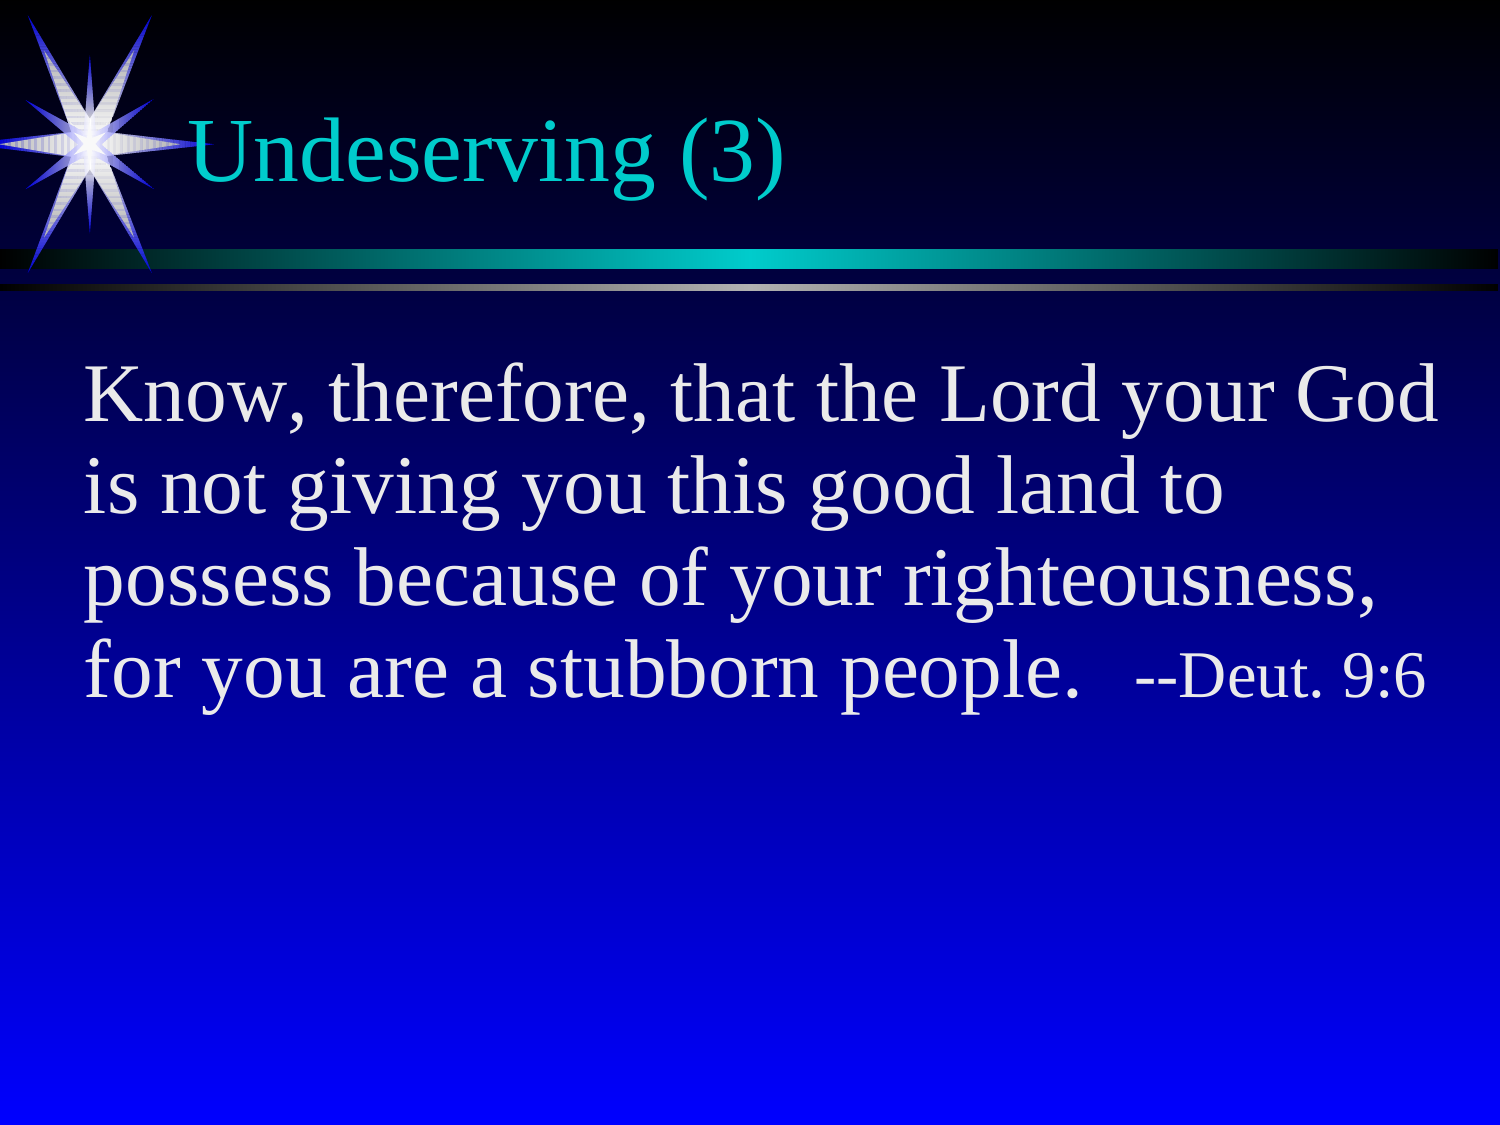

# Undeserving (3)
Know, therefore, that the Lord your God is not giving you this good land to possess because of your righteousness, for you are a stubborn people. --Deut. 9:6